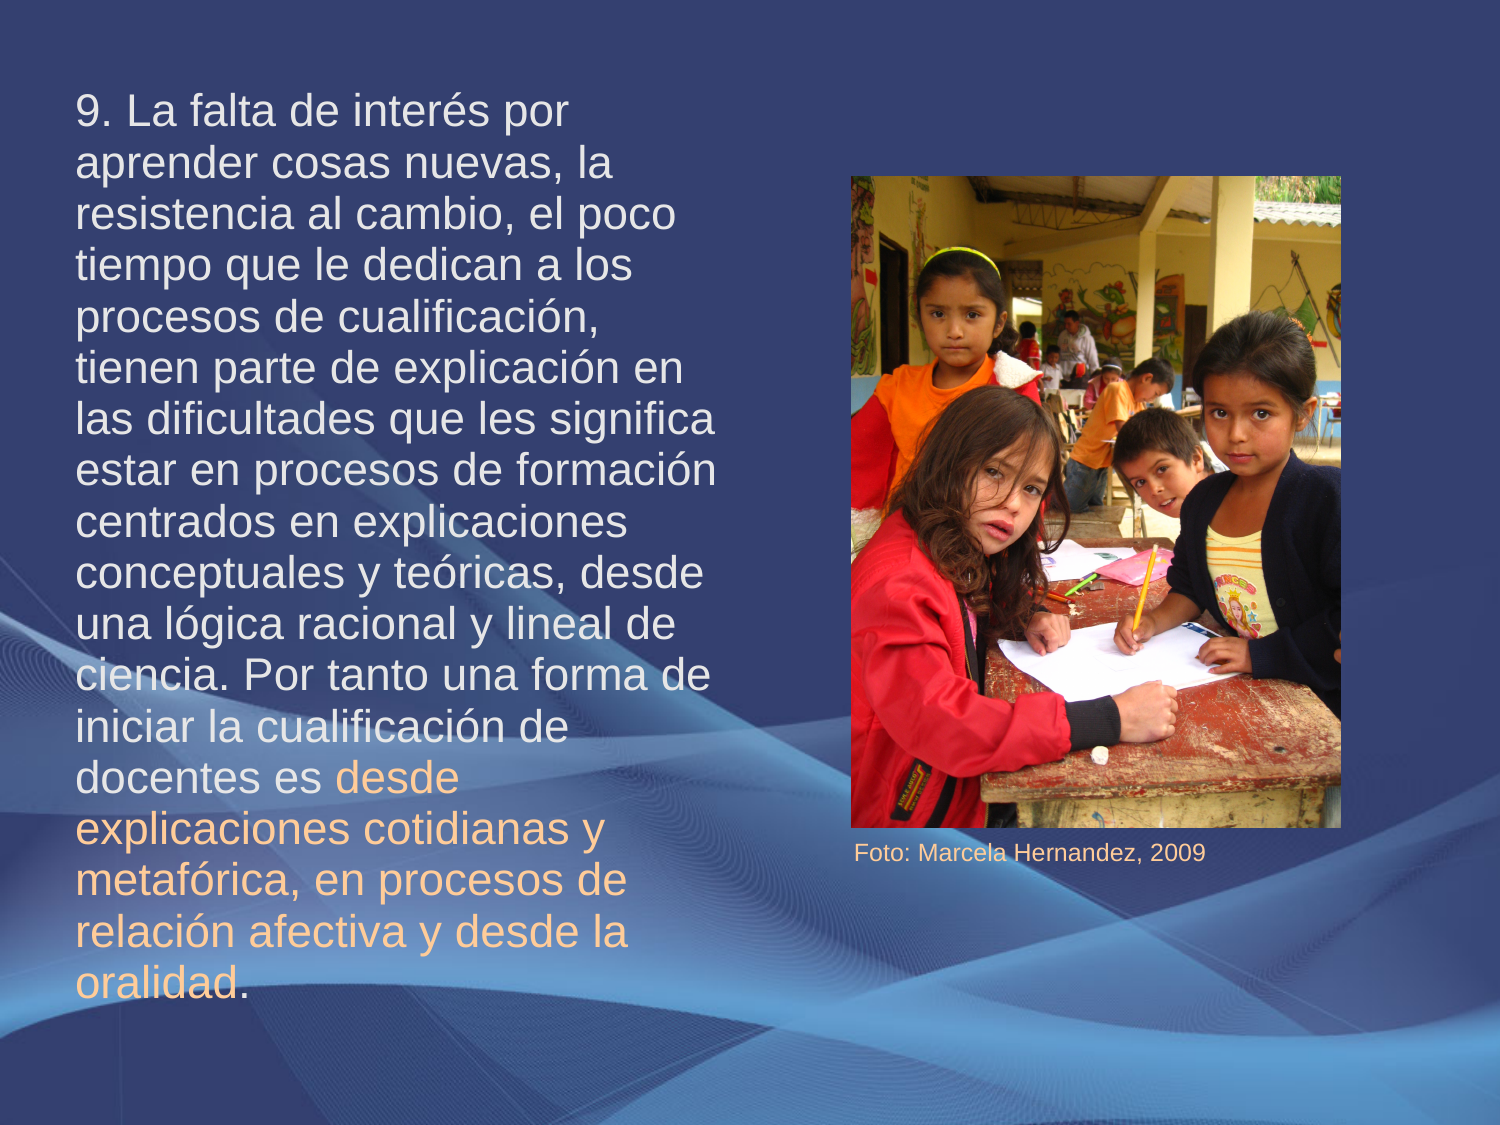

# 9. La falta de interés por aprender cosas nuevas, la resistencia al cambio, el poco tiempo que le dedican a los procesos de cualificación, tienen parte de explicación en las dificultades que les significa estar en procesos de formación centrados en explicaciones conceptuales y teóricas, desde una lógica racional y lineal de ciencia. Por tanto una forma de iniciar la cualificación de docentes es desde explicaciones cotidianas y metafórica, en procesos de relación afectiva y desde la oralidad.
Foto: Marcela Hernandez, 2009